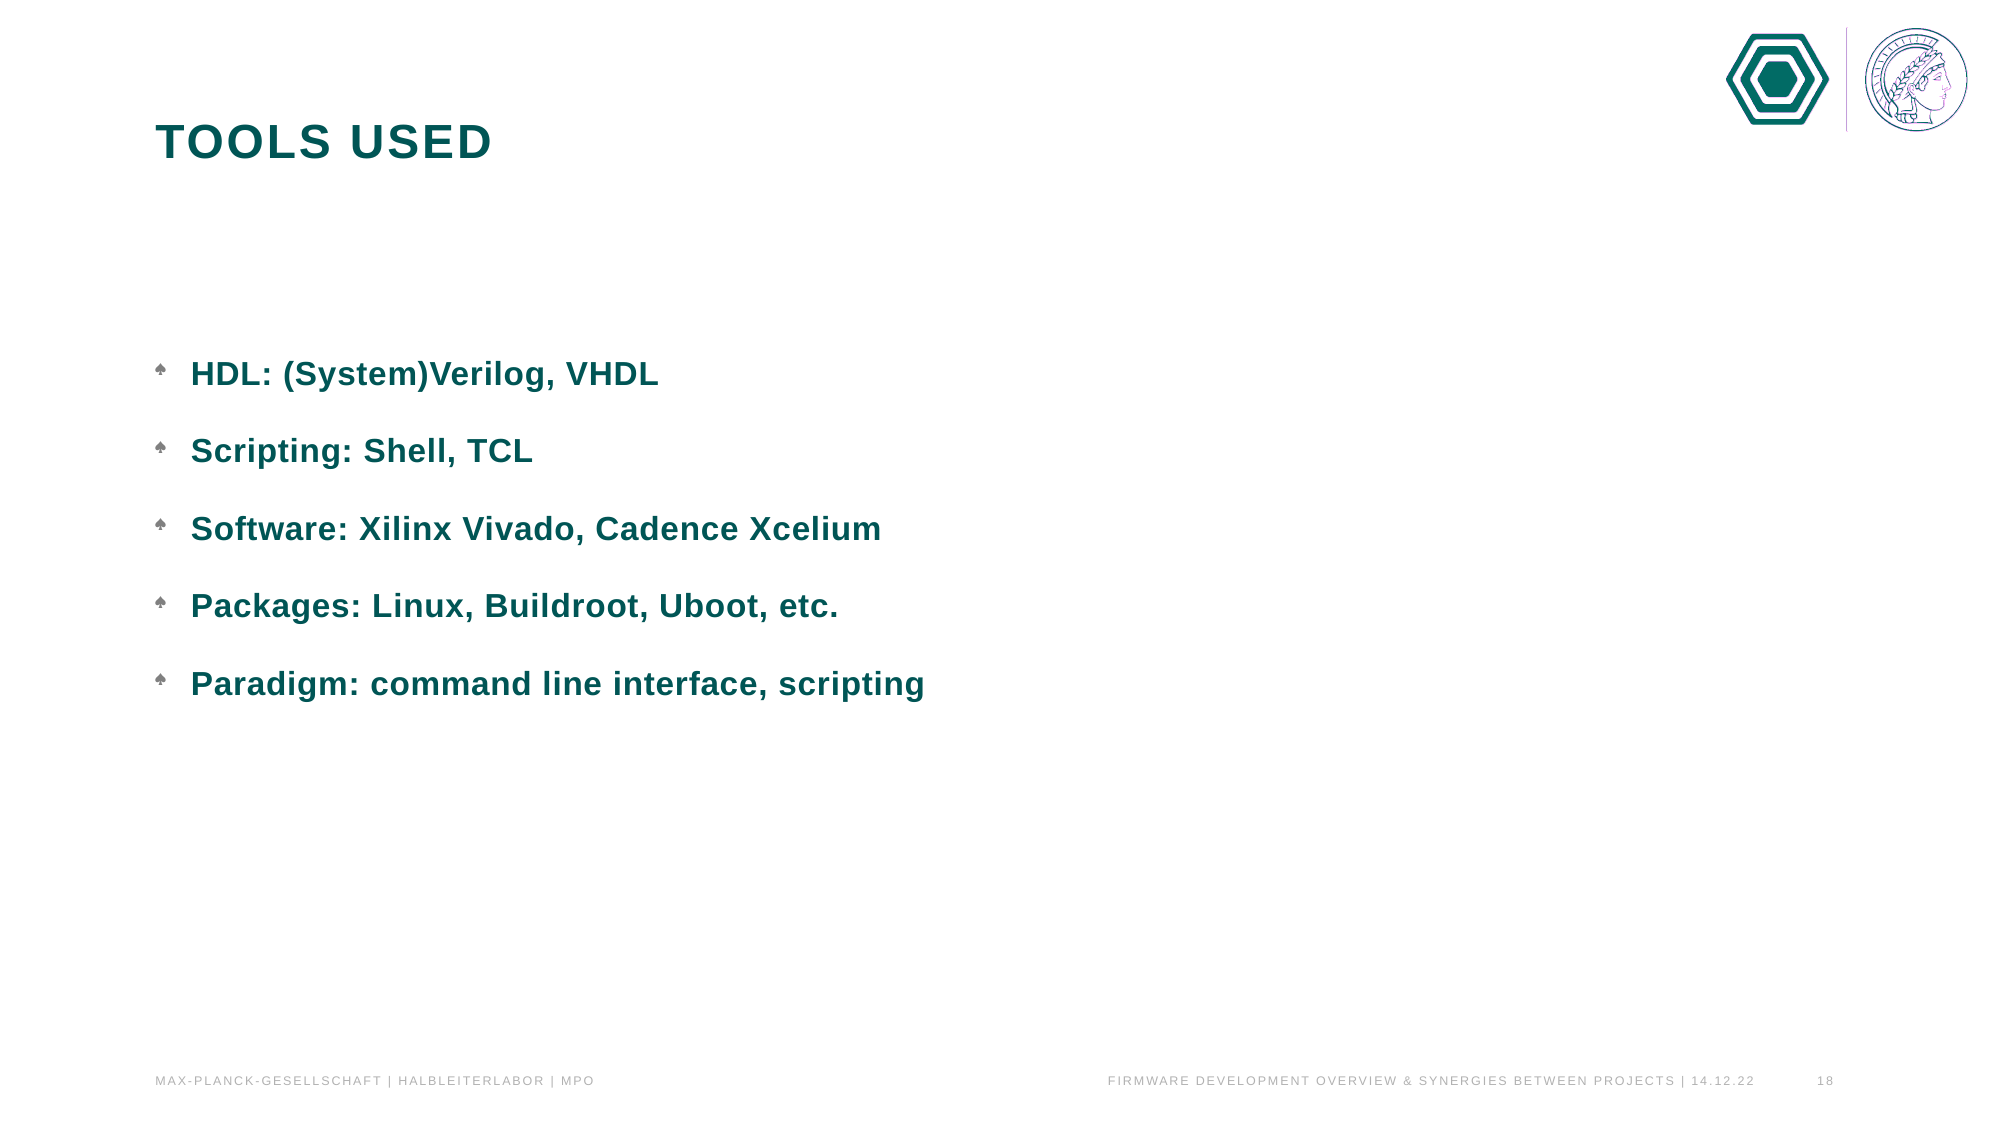

Tools used
# HDL: (System)Verilog, VHDL
Scripting: Shell, TCL
Software: Xilinx Vivado, Cadence Xcelium
Packages: Linux, Buildroot, Uboot, etc.
Paradigm: command line interface, scripting